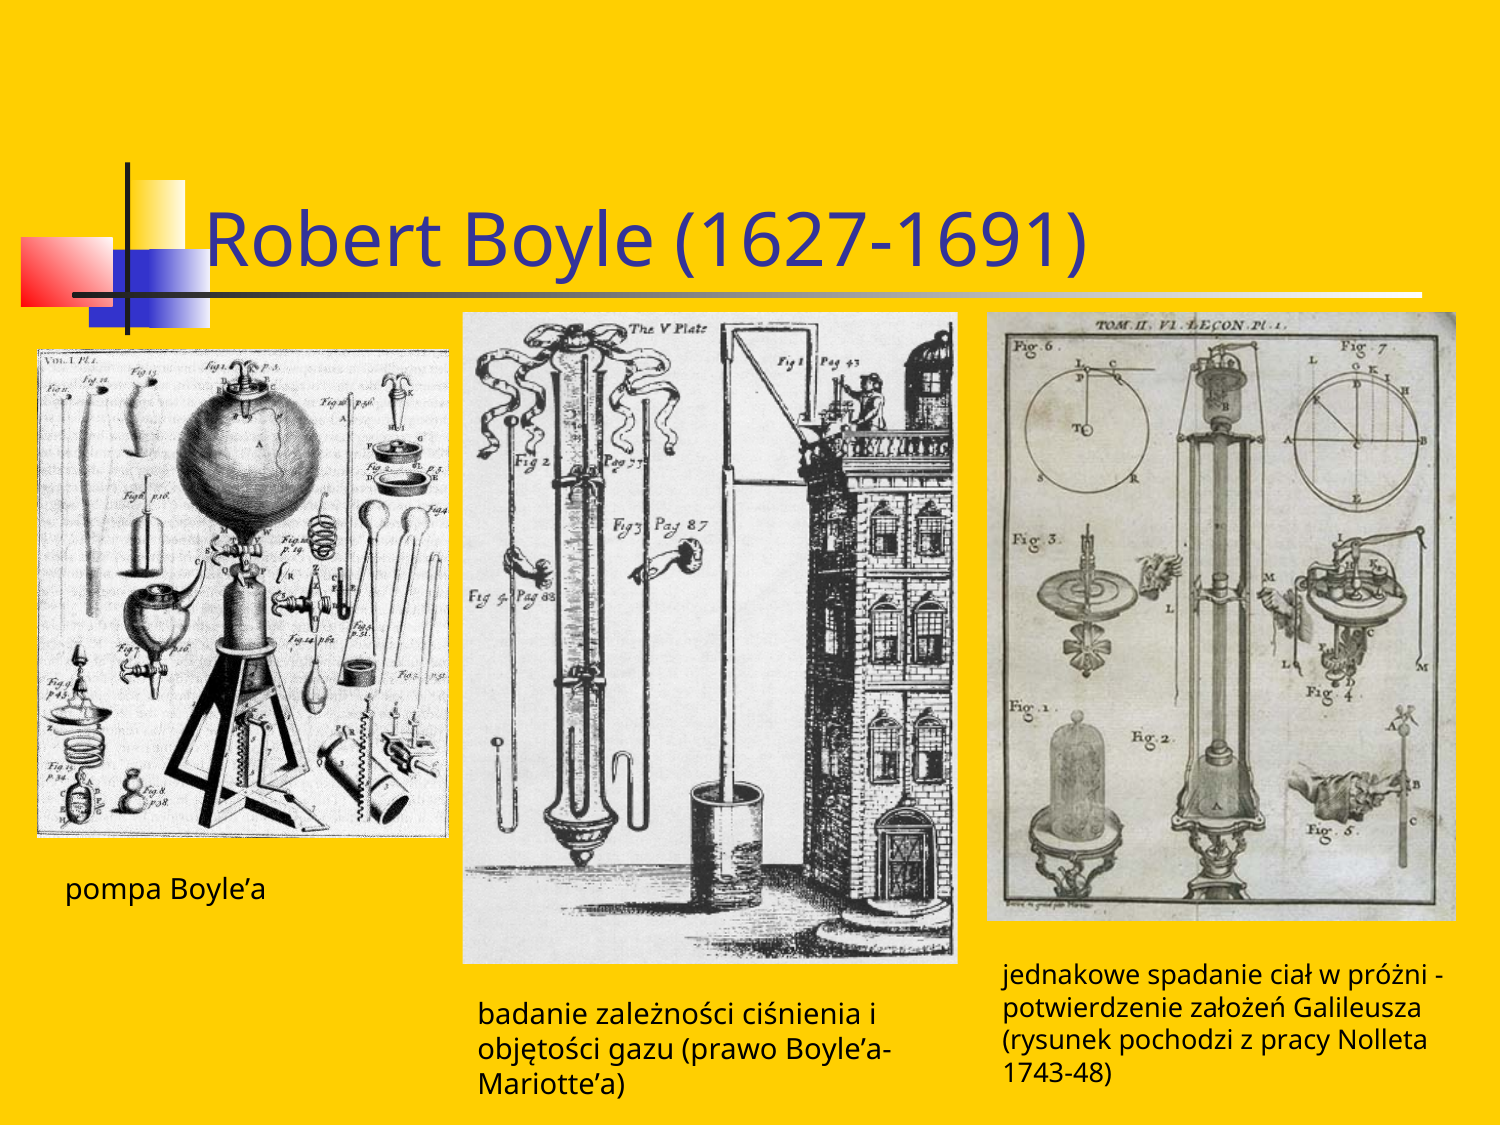

# Robert Boyle (1627-1691)
pompa Boyle’a
jednakowe spadanie ciał w próżni - potwierdzenie założeń Galileusza (rysunek pochodzi z pracy Nolleta 1743-48)
badanie zależności ciśnienia i objętości gazu (prawo Boyle’a-Mariotte’a)